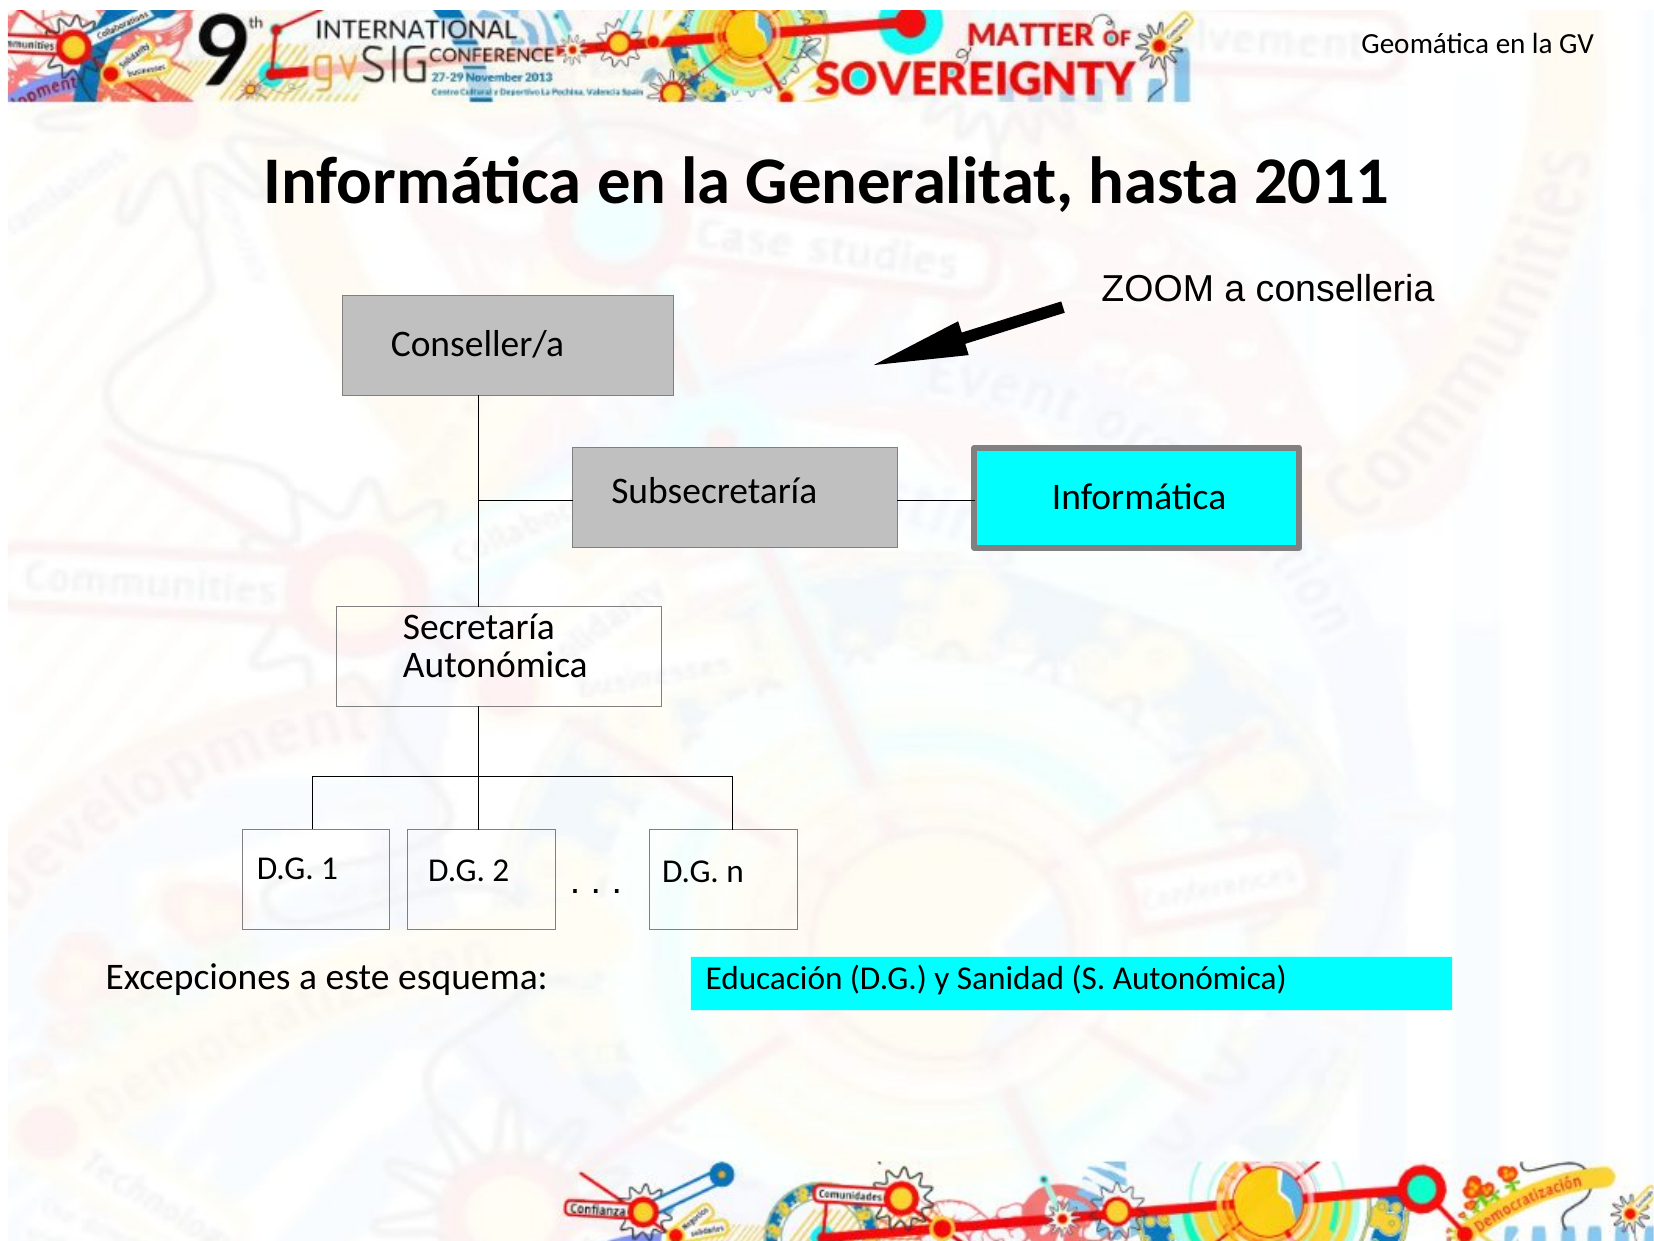

Geomática en la GV
# Informática en la Generalitat, hasta 2011
ZOOM a conselleria
Conseller/a
Subsecretaría
Informática
Secretaría
Autonómica
D.G. 1
D.G. 2
D.G. n
. . .
Excepciones a este esquema:
Educación (D.G.) y Sanidad (S. Autonómica)